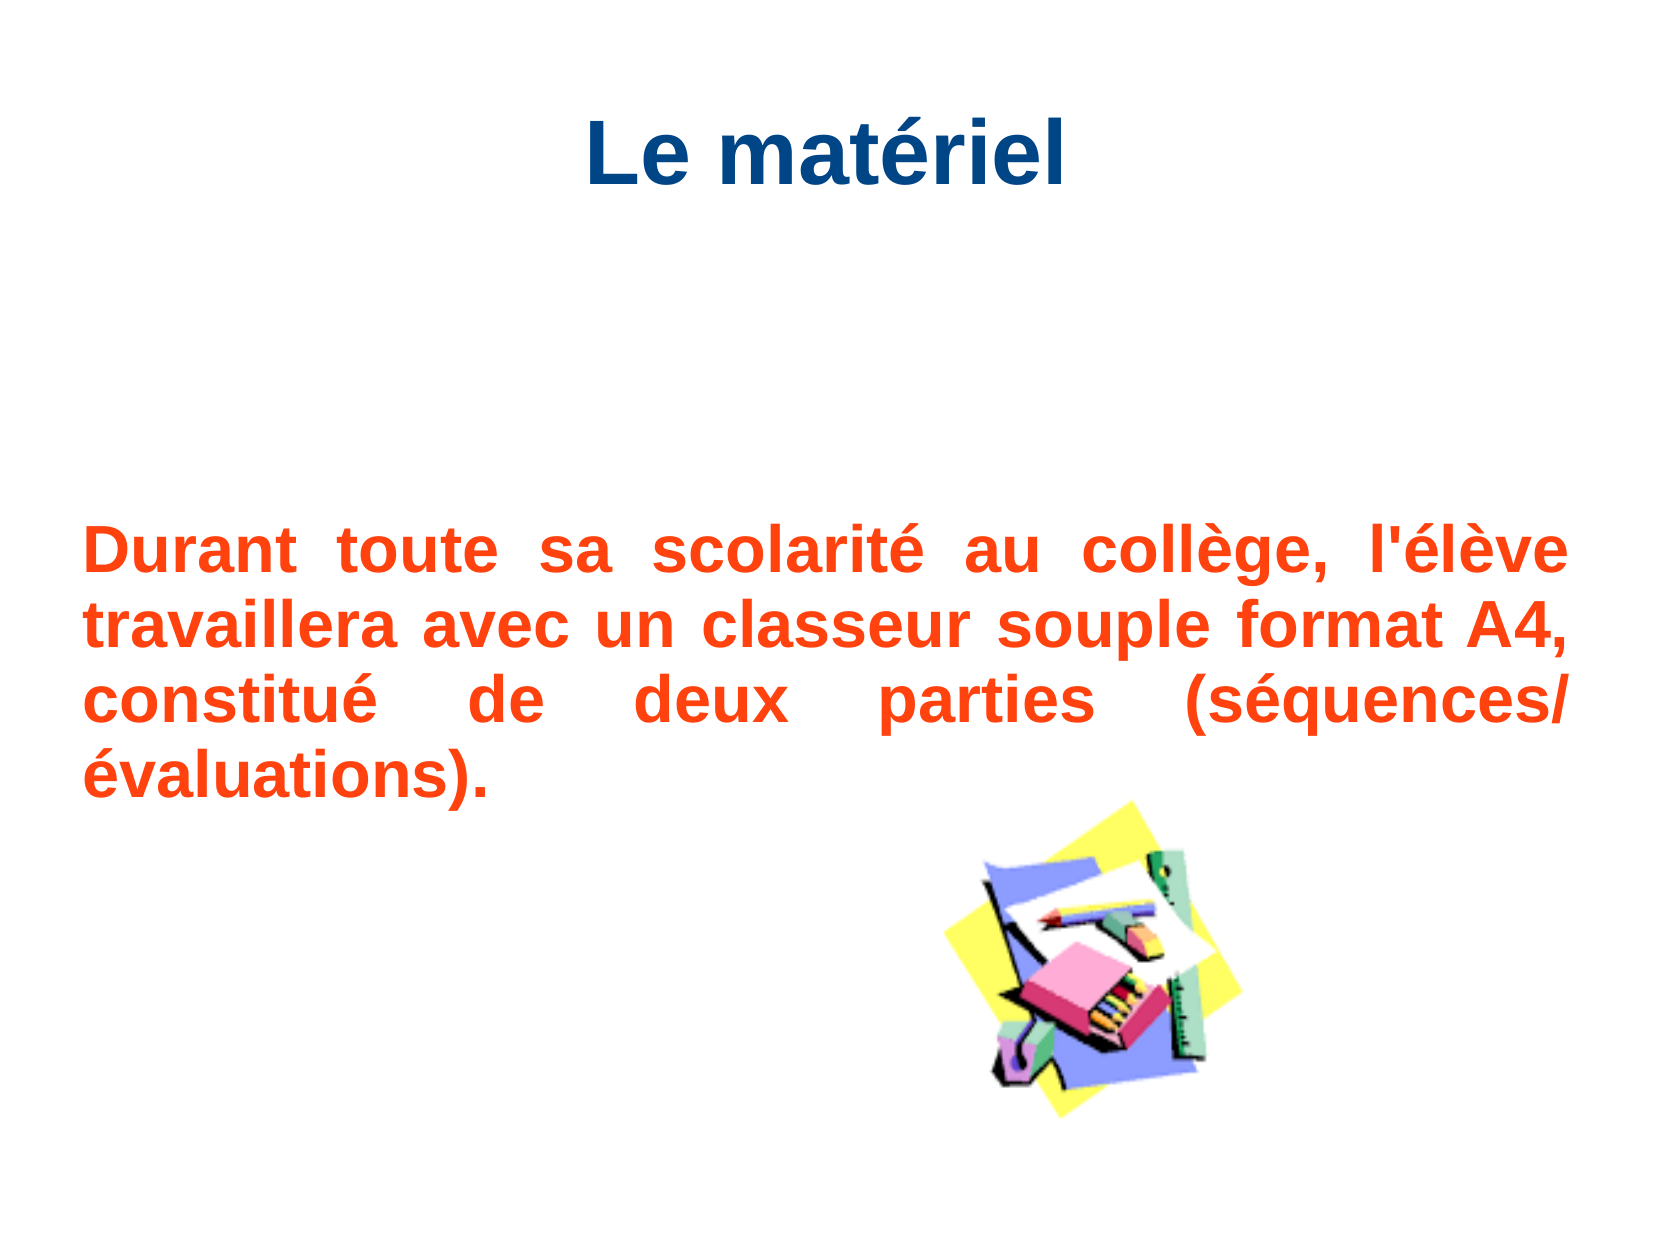

# Le matériel
Durant toute sa scolarité au collège, l'élève travaillera avec un classeur souple format A4, constitué de deux parties (séquences/ évaluations).